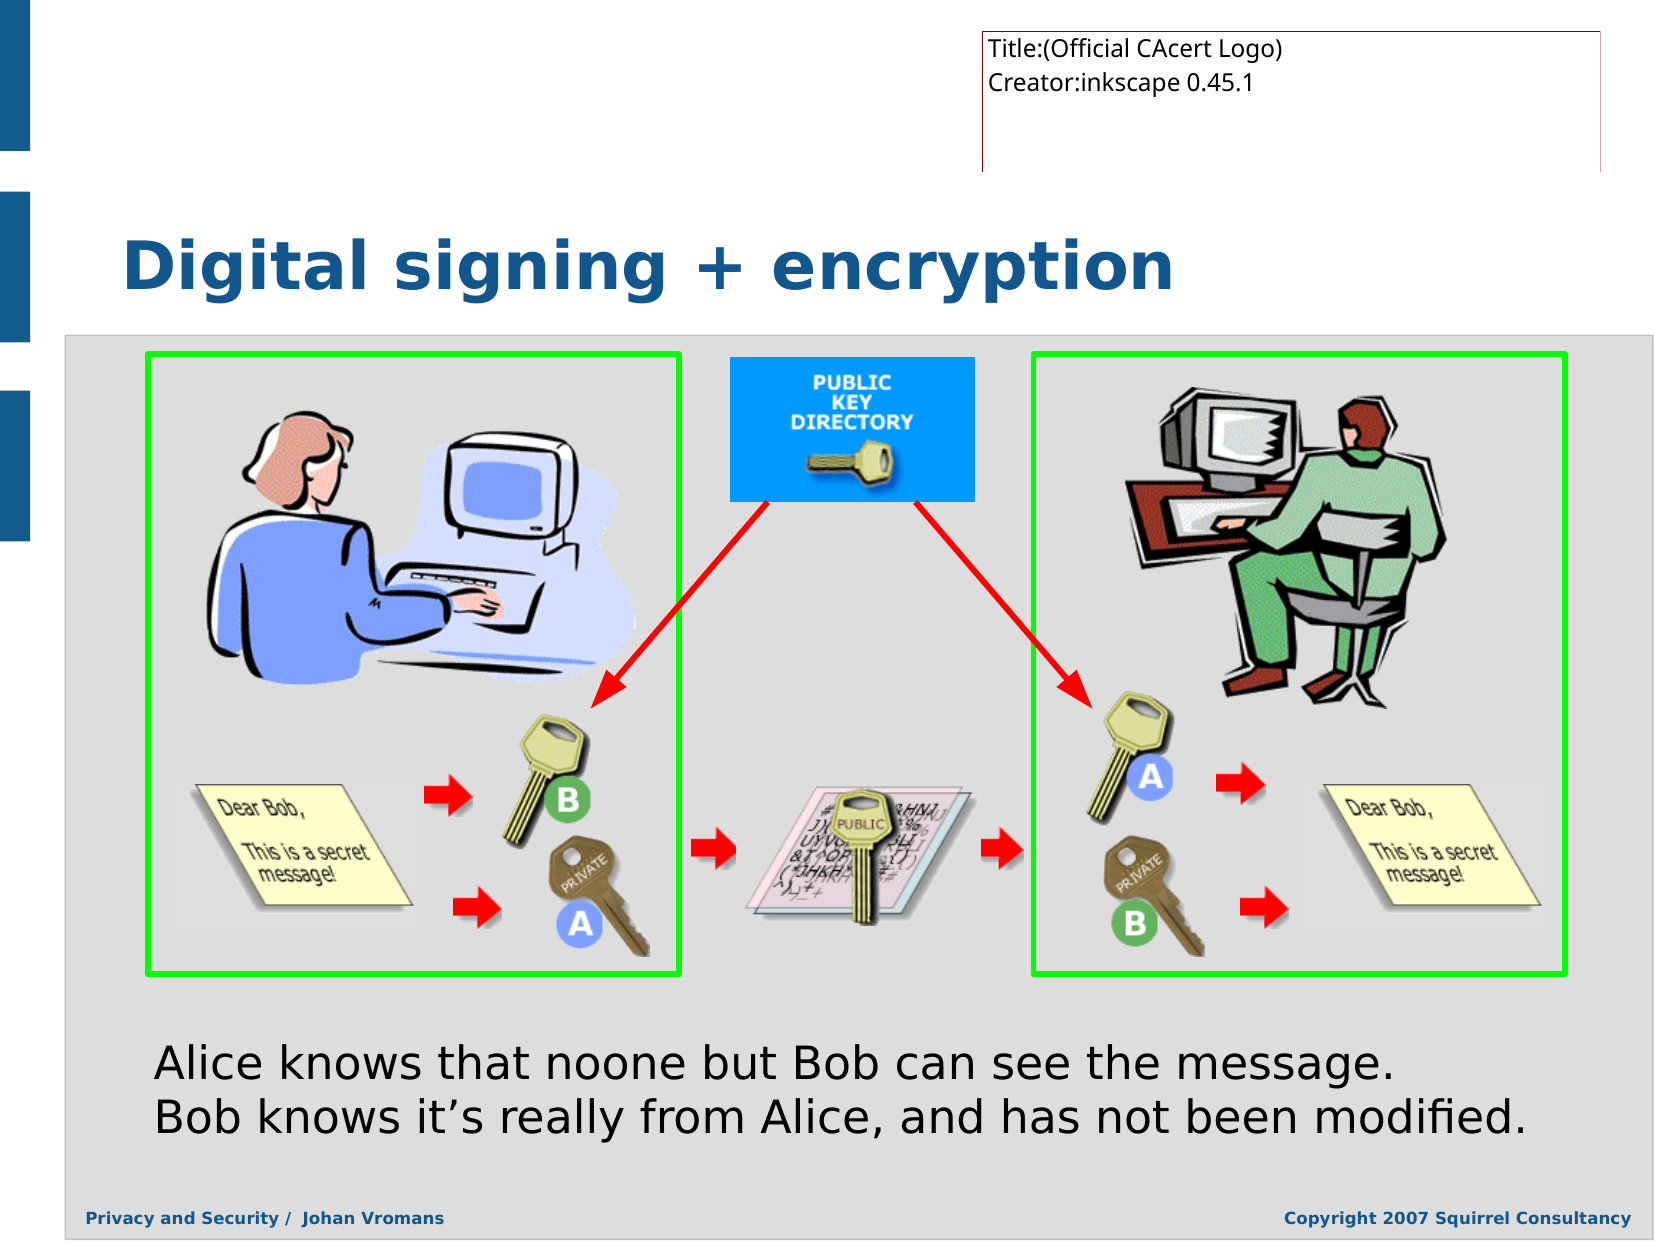

# Digital signing + encryption
Alice knows that noone but Bob can see the message.
Bob knows it’s really from Alice, and has not been modified.